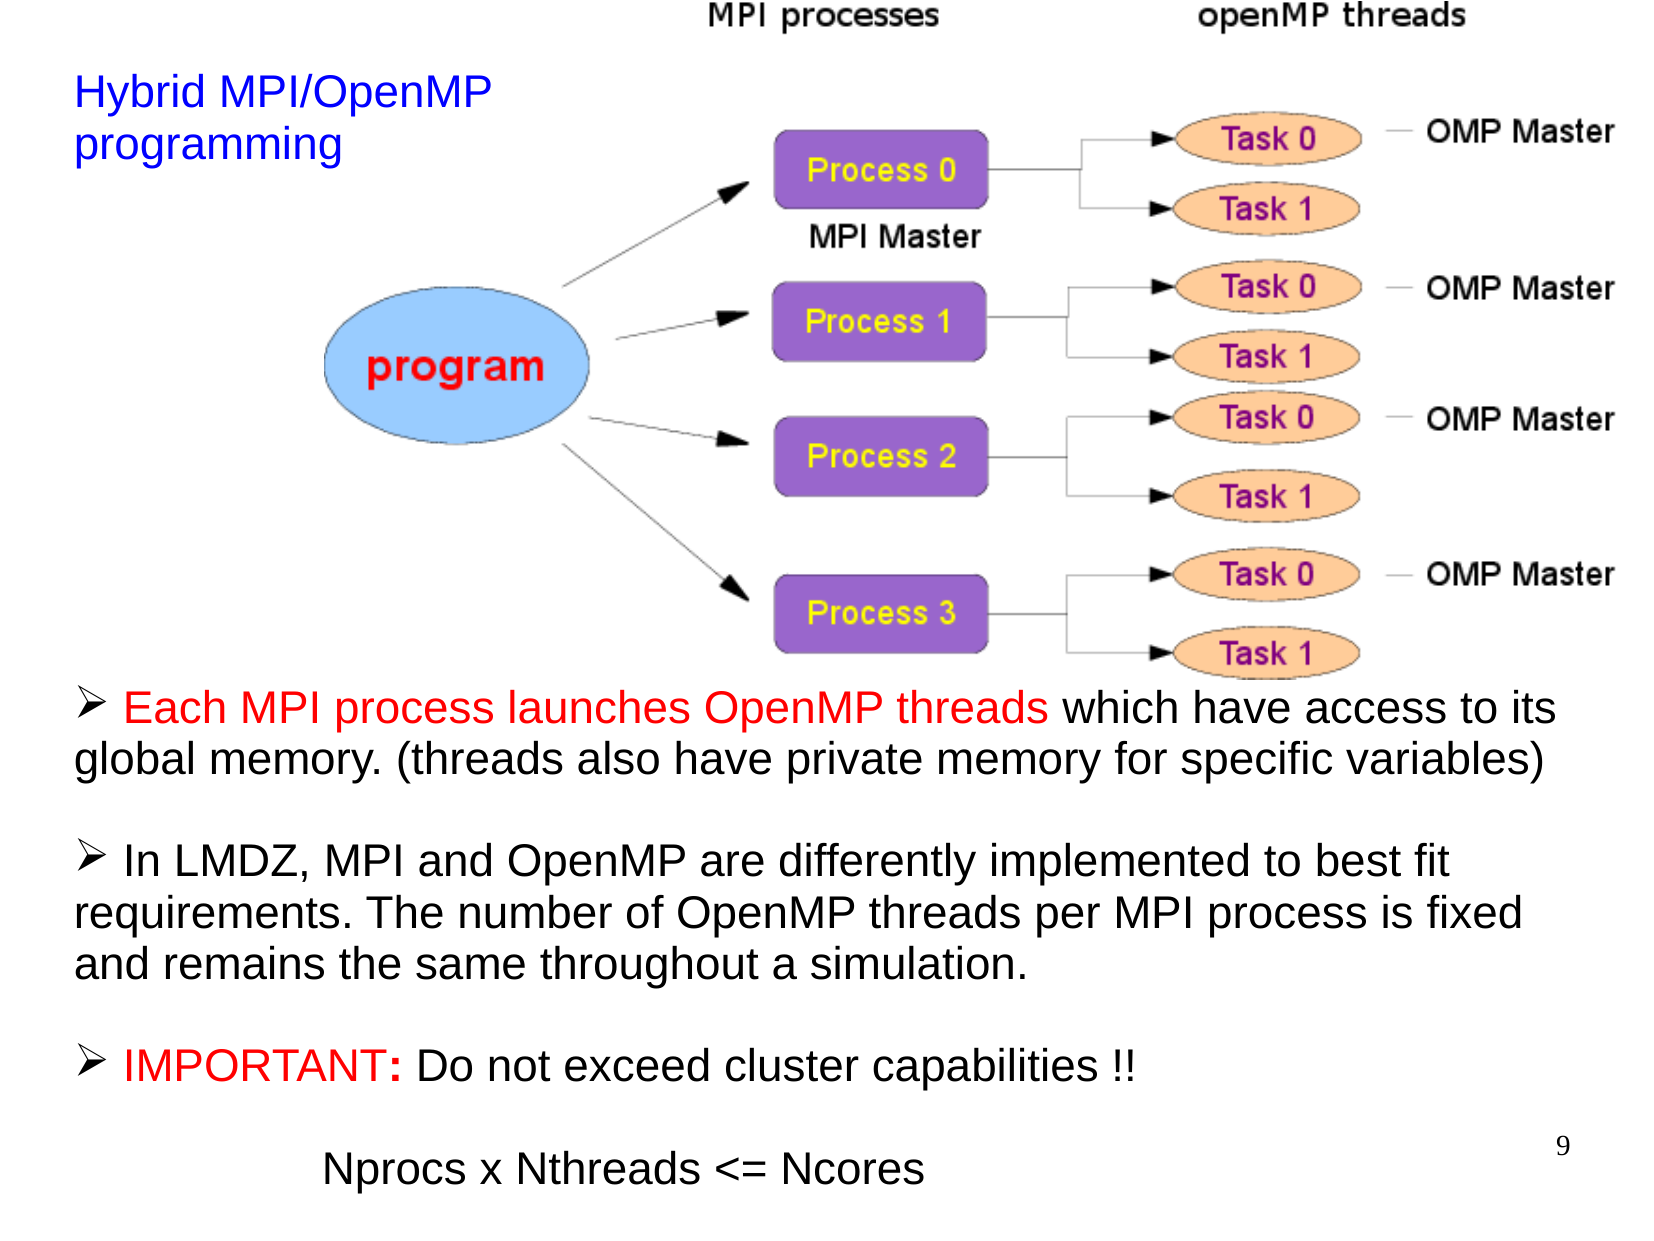

Hybrid MPI/OpenMP
programming
 Each MPI process launches OpenMP threads which have access to its global memory. (threads also have private memory for specific variables)
 In LMDZ, MPI and OpenMP are differently implemented to best fit requirements. The number of OpenMP threads per MPI process is fixed and remains the same throughout a simulation.
 IMPORTANT: Do not exceed cluster capabilities !!
Nprocs x Nthreads <= Ncores
9